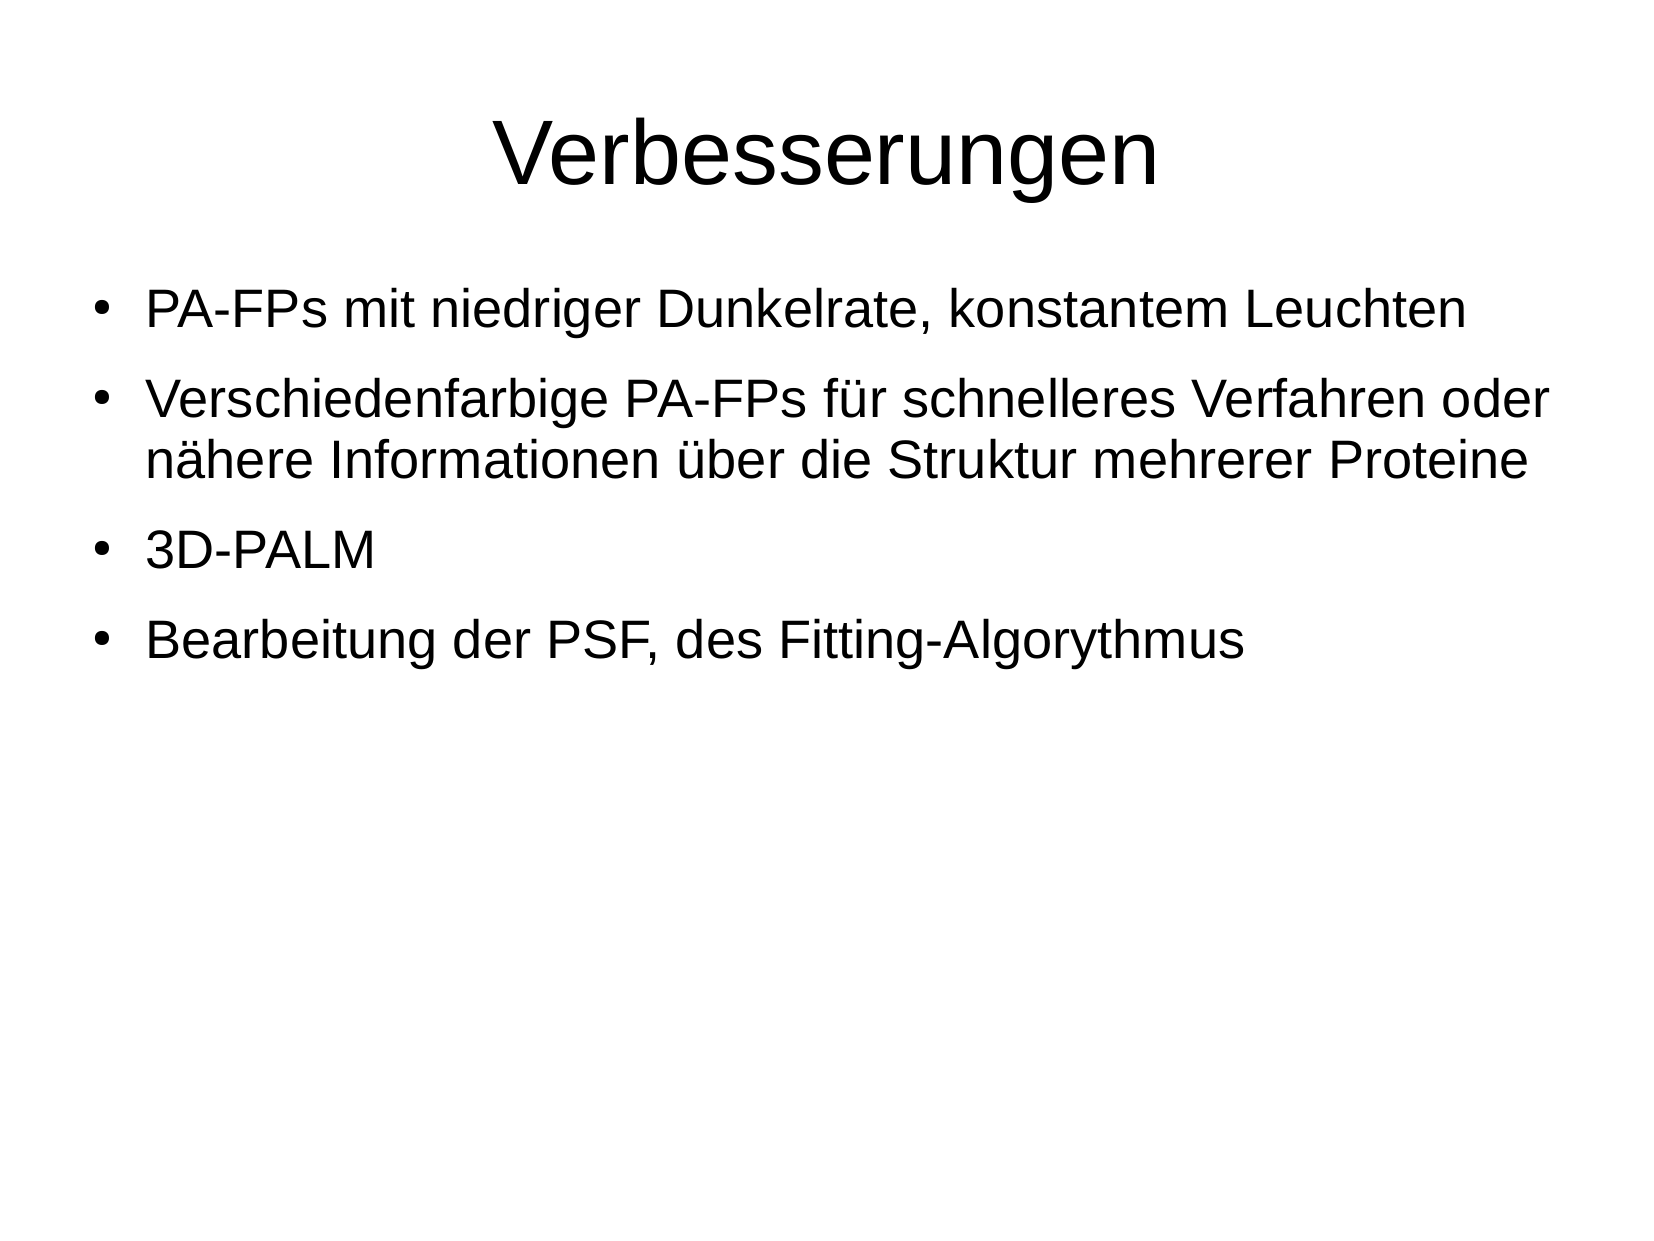

# Verbesserungen
PA-FPs mit niedriger Dunkelrate, konstantem Leuchten
Verschiedenfarbige PA-FPs für schnelleres Verfahren oder nähere Informationen über die Struktur mehrerer Proteine
3D-PALM
Bearbeitung der PSF, des Fitting-Algorythmus